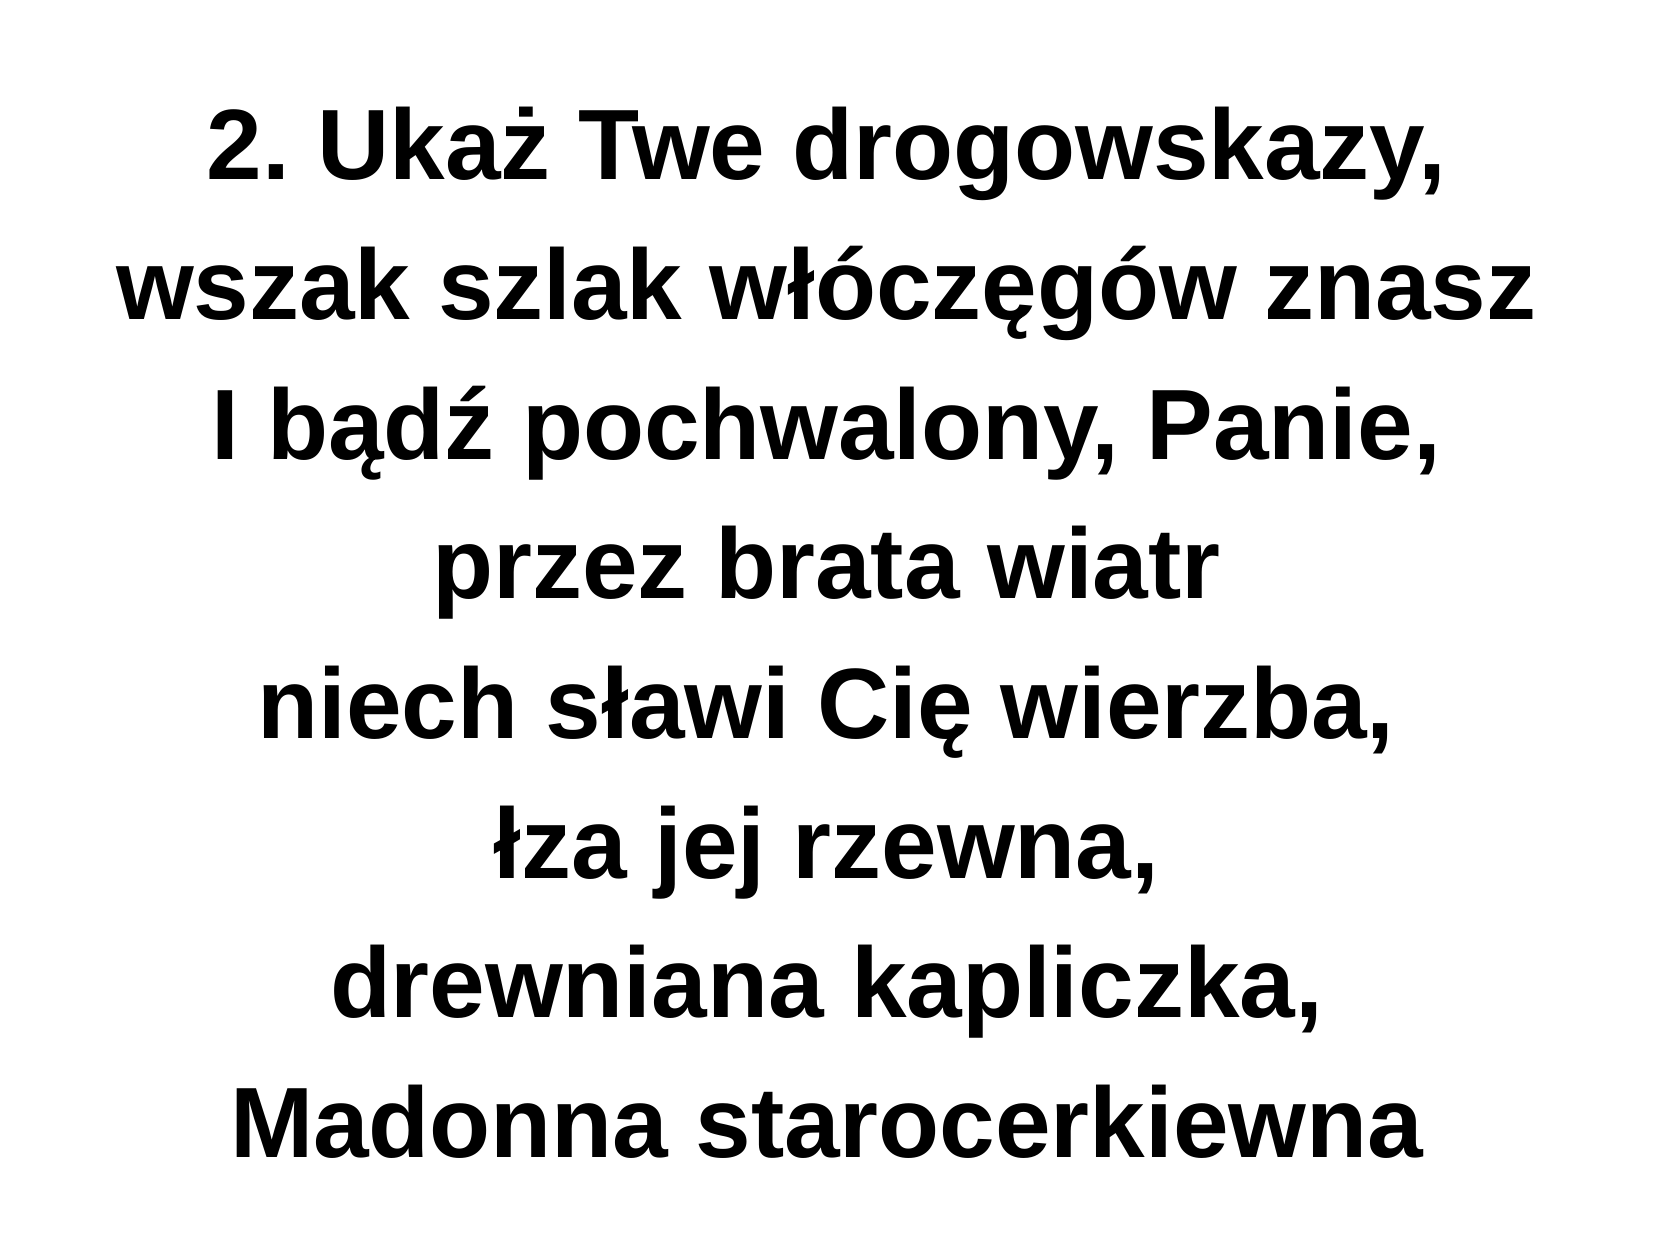

# 2. Ukaż Twe drogowskazy,
wszak szlak włóczęgów znasz
I bądź pochwalony, Panie,
przez brata wiatr
niech sławi Cię wierzba,
łza jej rzewna,
drewniana kapliczka,
Madonna starocerkiewna